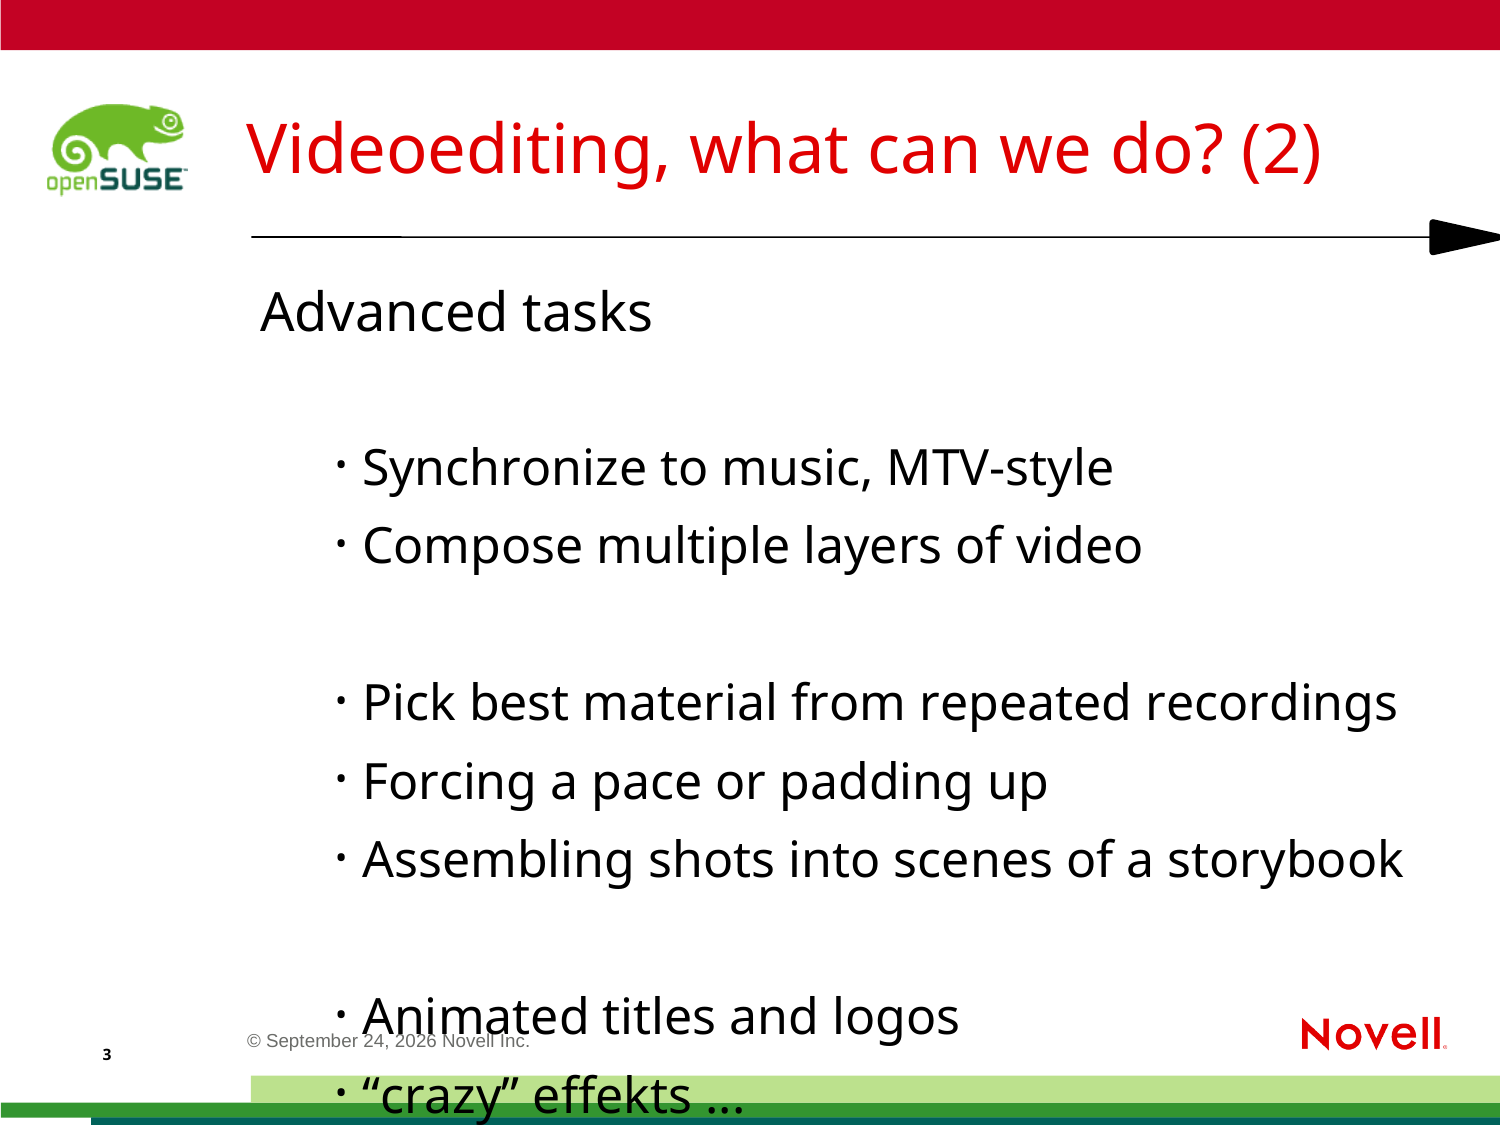

# Videoediting, what can we do? (2)
Advanced tasks
Synchronize to music, MTV-style
Compose multiple layers of video
Pick best material from repeated recordings
Forcing a pace or padding up
Assembling shots into scenes of a storybook
Animated titles and logos
“crazy” effekts ...